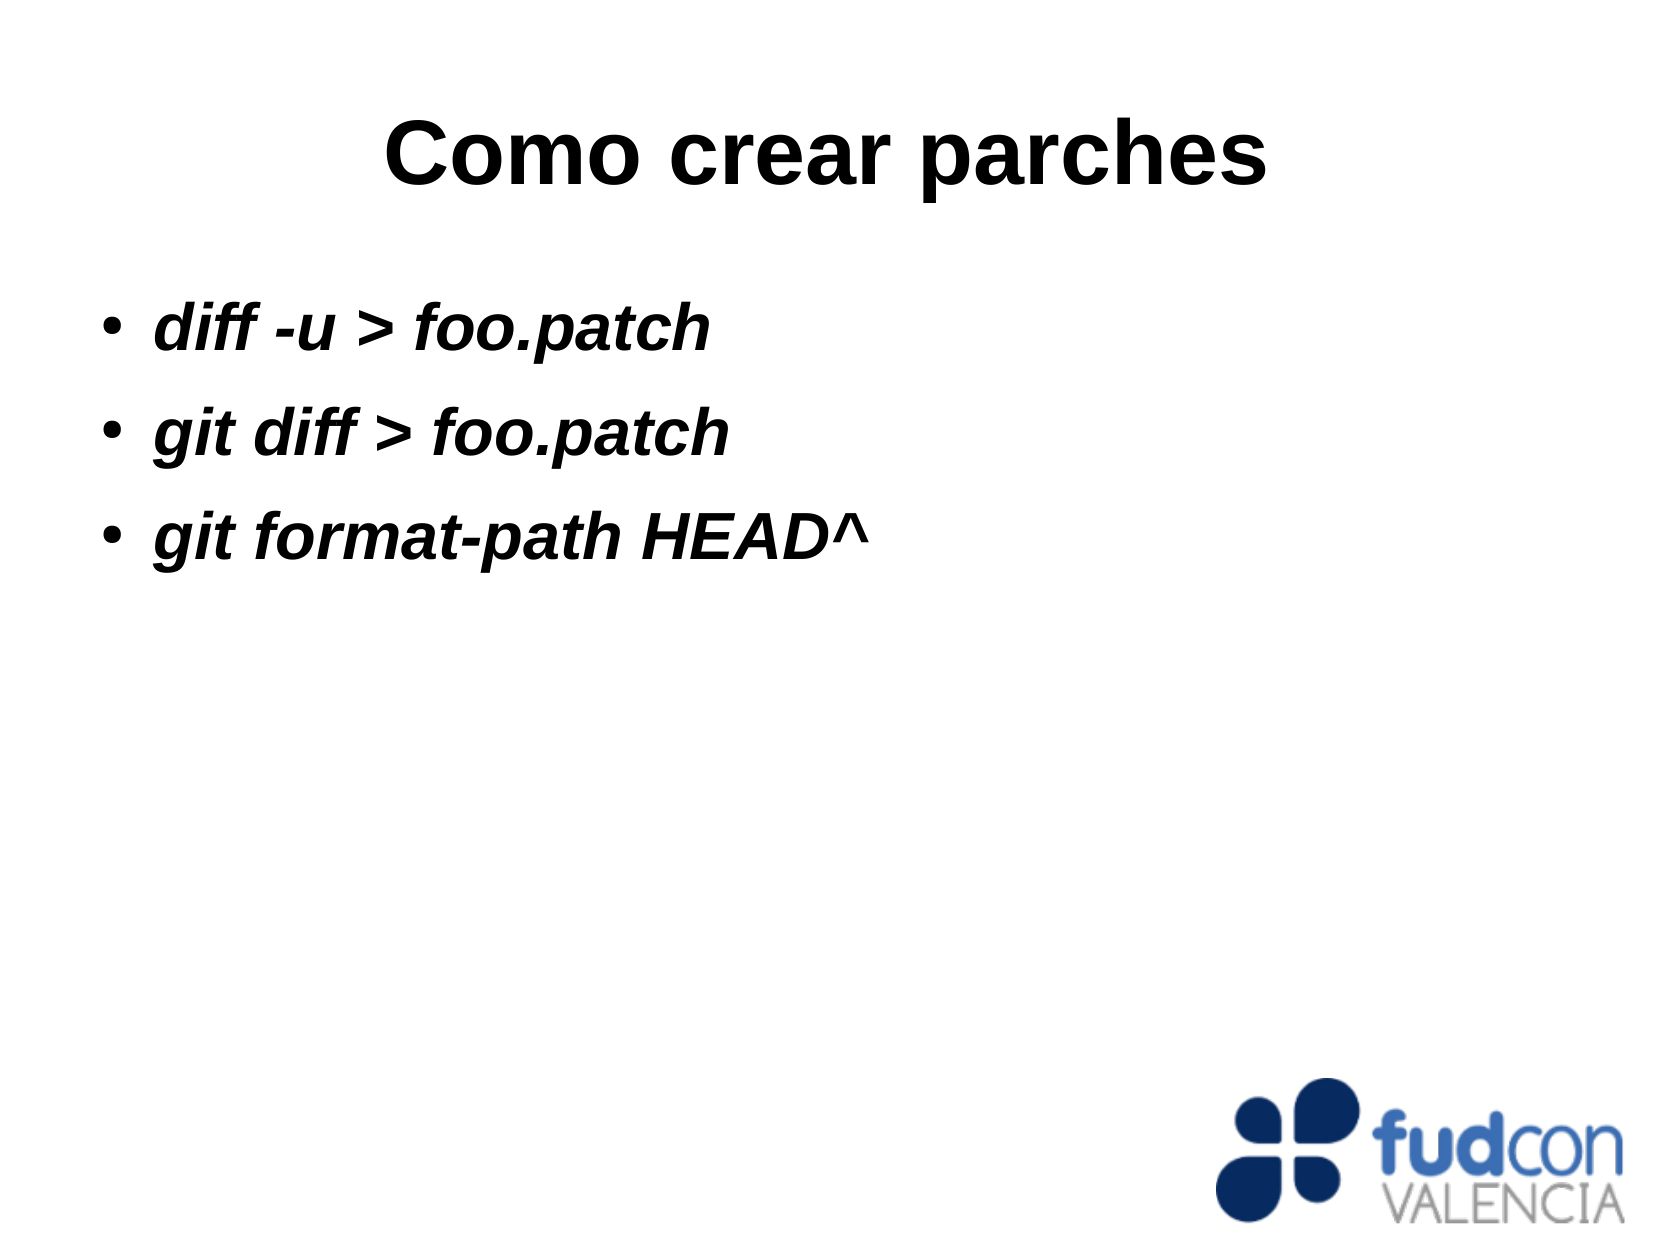

# Como crear parches
diff -u > foo.patch
git diff > foo.patch
git format-path HEAD^